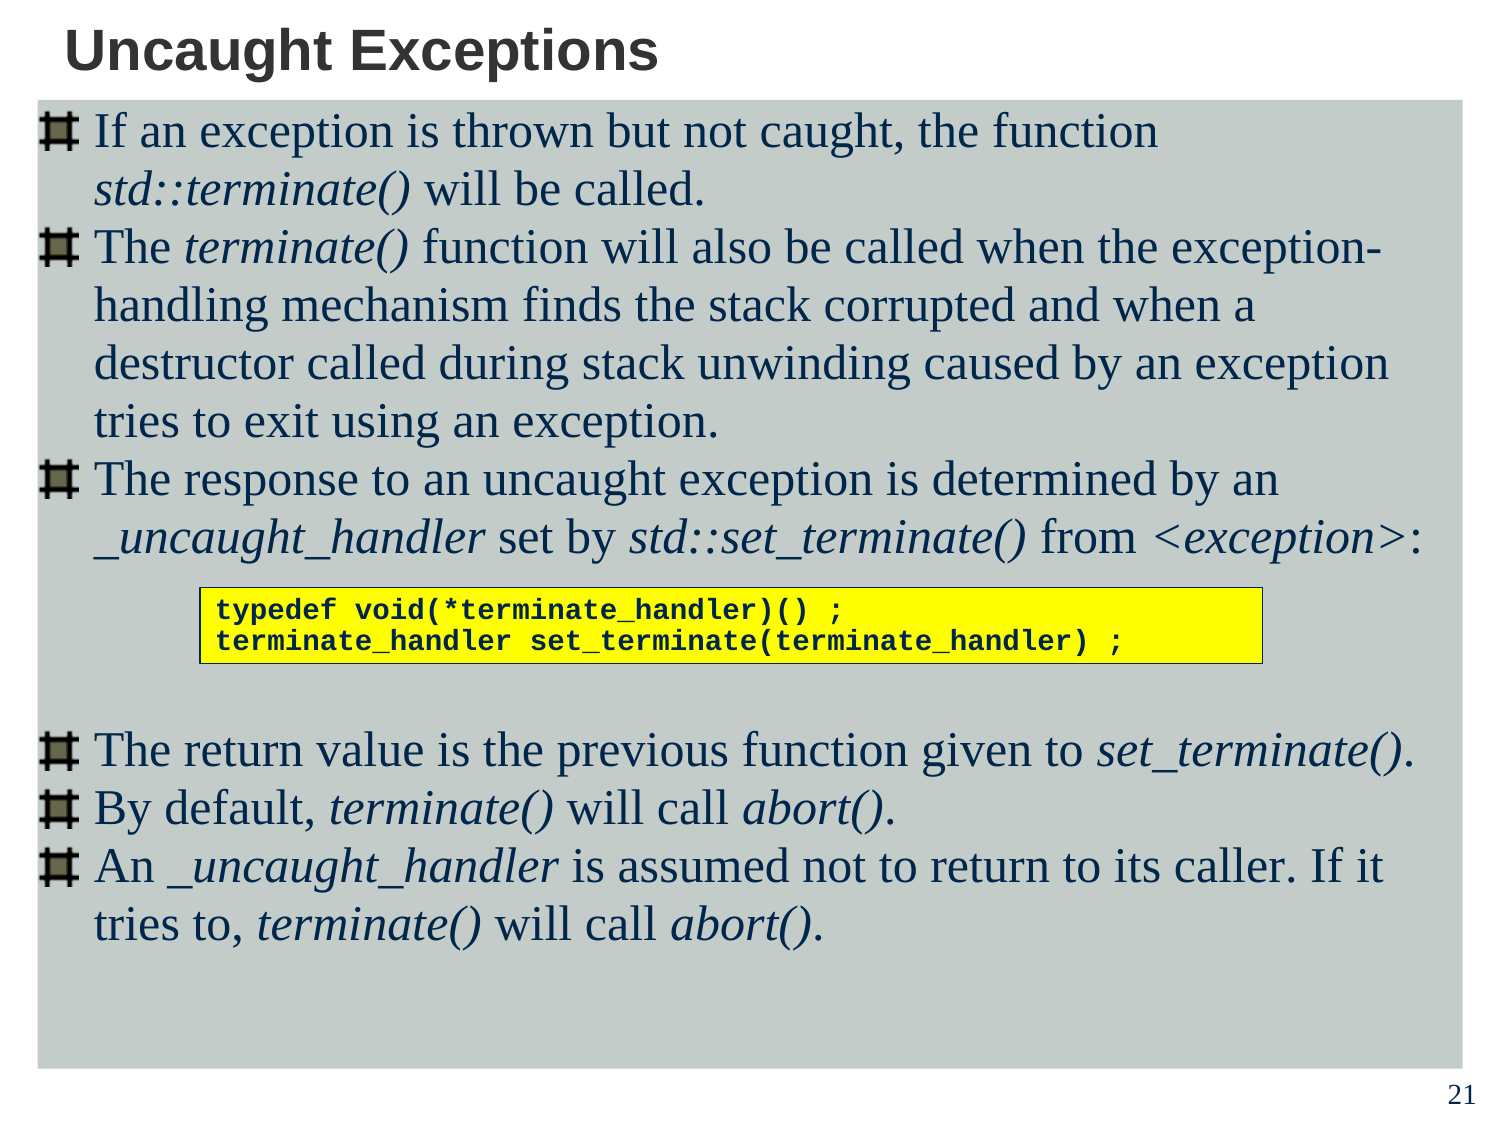

# Uncaught Exceptions
If an exception is thrown but not caught, the function std::terminate() will be called.
The terminate() function will also be called when the exception-handling mechanism finds the stack corrupted and when a destructor called during stack unwinding caused by an exception tries to exit using an exception.
The response to an uncaught exception is determined by an _uncaught_handler set by std::set_terminate() from <exception>:
The return value is the previous function given to set_terminate().
By default, terminate() will call abort().
An _uncaught_handler is assumed not to return to its caller. If it tries to, terminate() will call abort().
typedef void(*terminate_handler)() ;
terminate_handler set_terminate(terminate_handler) ;